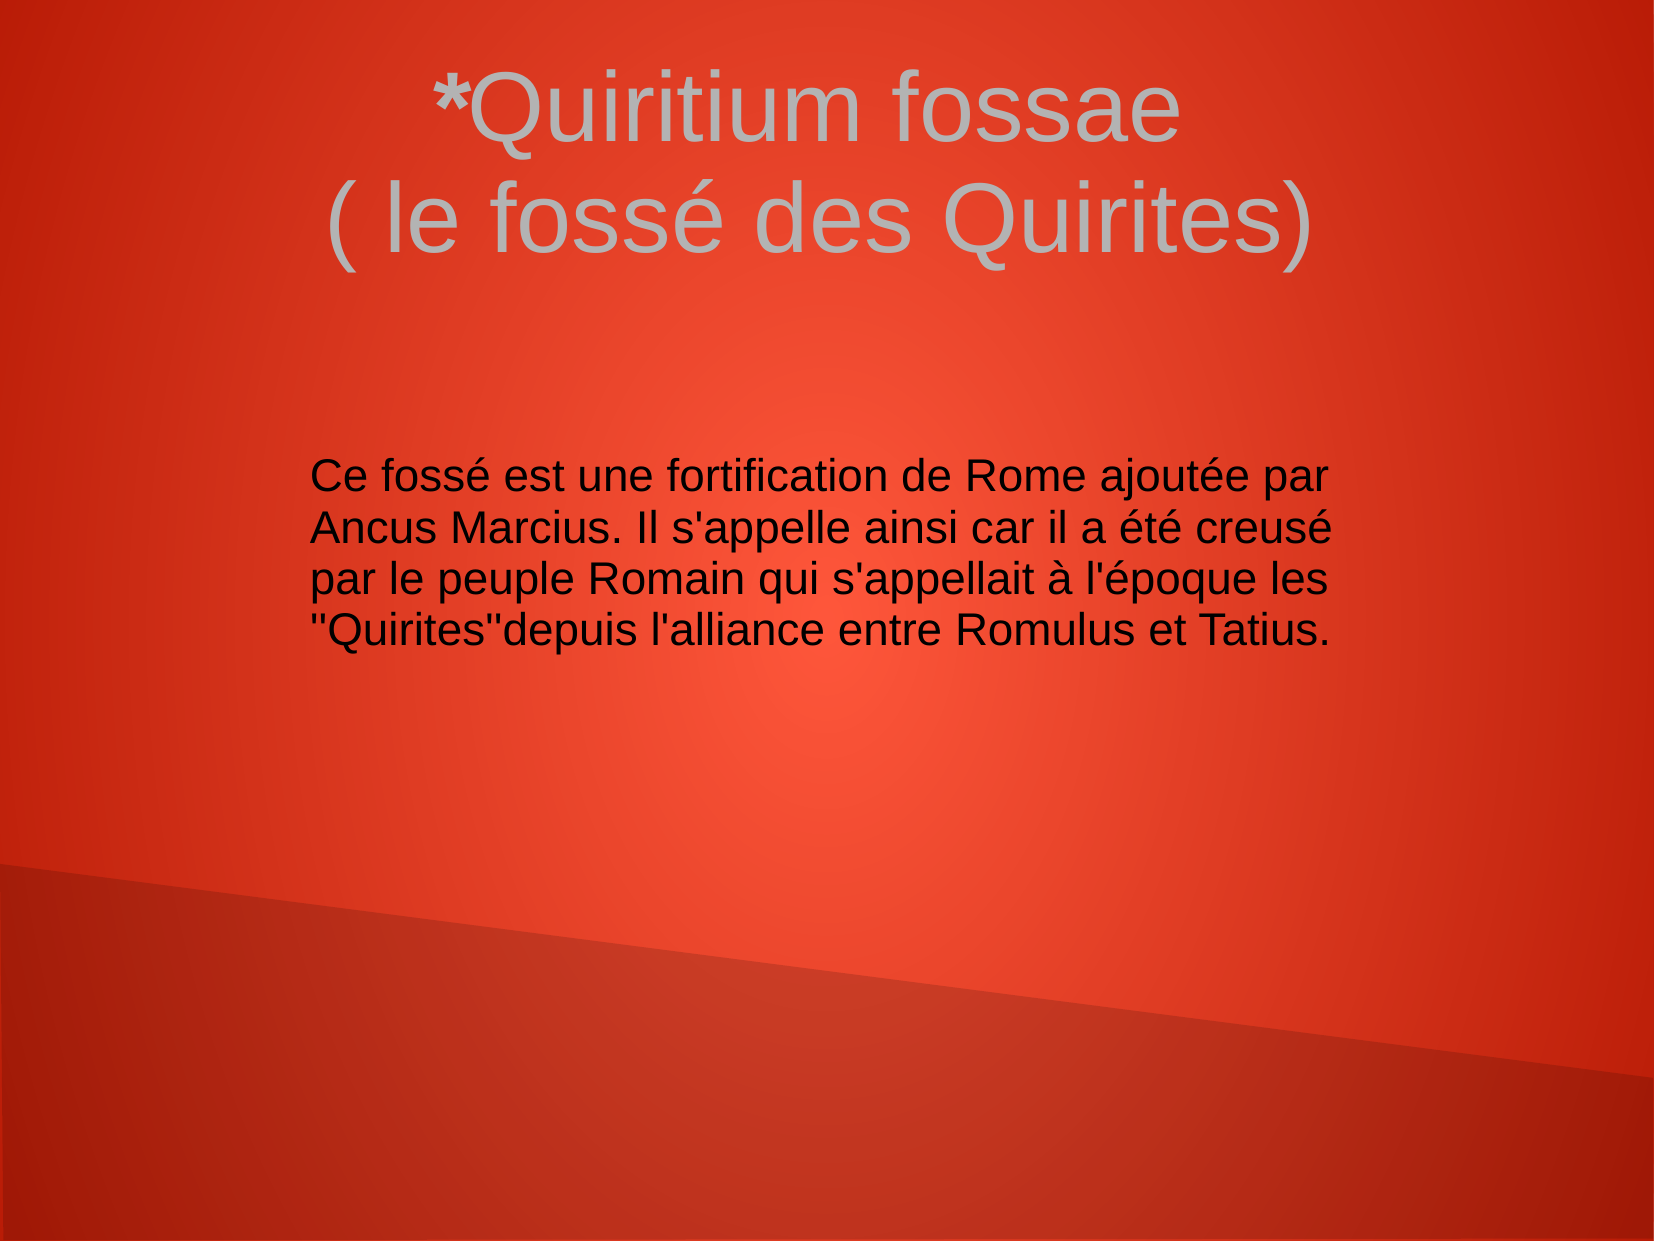

# *Quiritium fossae ( le fossé des Quirites)
Ce fossé est une fortification de Rome ajoutée par Ancus Marcius. Il s'appelle ainsi car il a été creusé par le peuple Romain qui s'appellait à l'époque les ''Quirites''depuis l'alliance entre Romulus et Tatius.